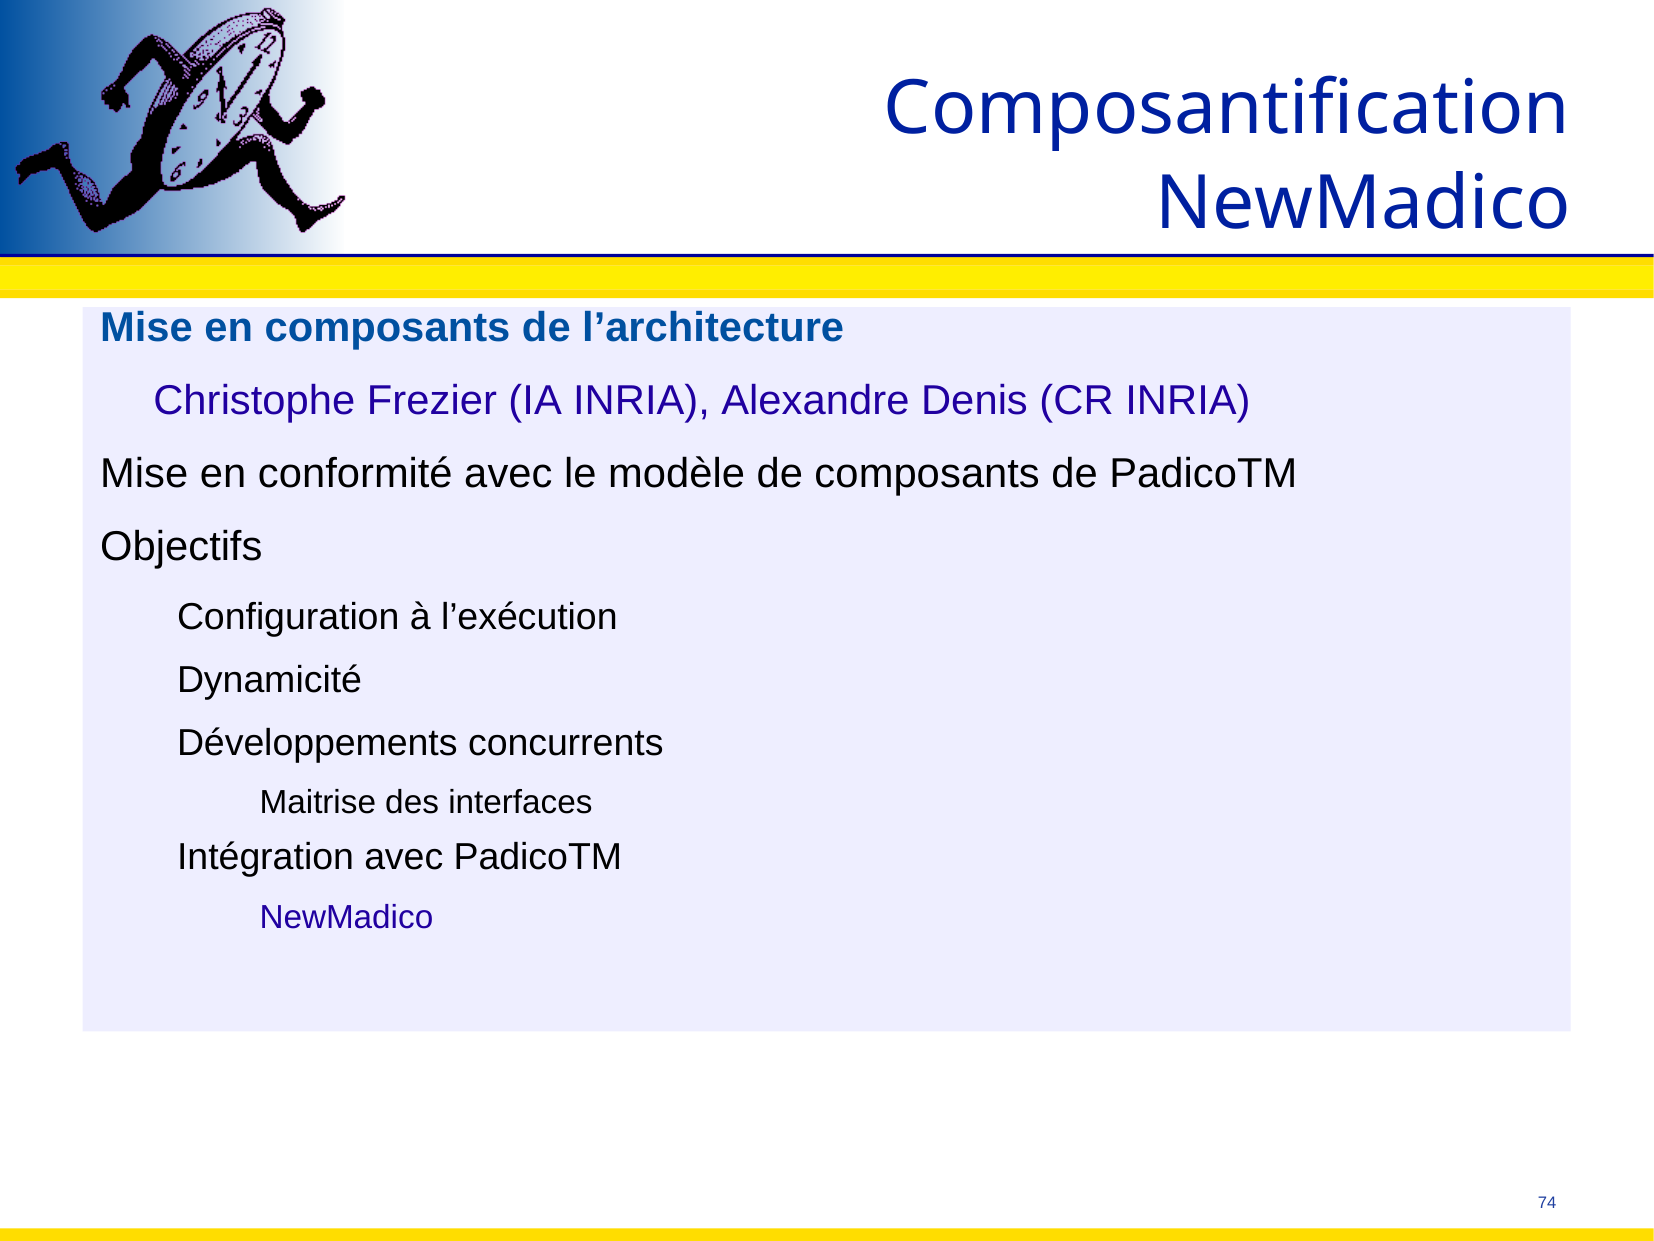

# Composantification NewMadico
Mise en composants de l’architecture
	Christophe Frezier (IA INRIA), Alexandre Denis (CR INRIA)
Mise en conformité avec le modèle de composants de PadicoTM
Objectifs
Configuration à l’exécution
Dynamicité
Développements concurrents
Maitrise des interfaces
Intégration avec PadicoTM
NewMadico